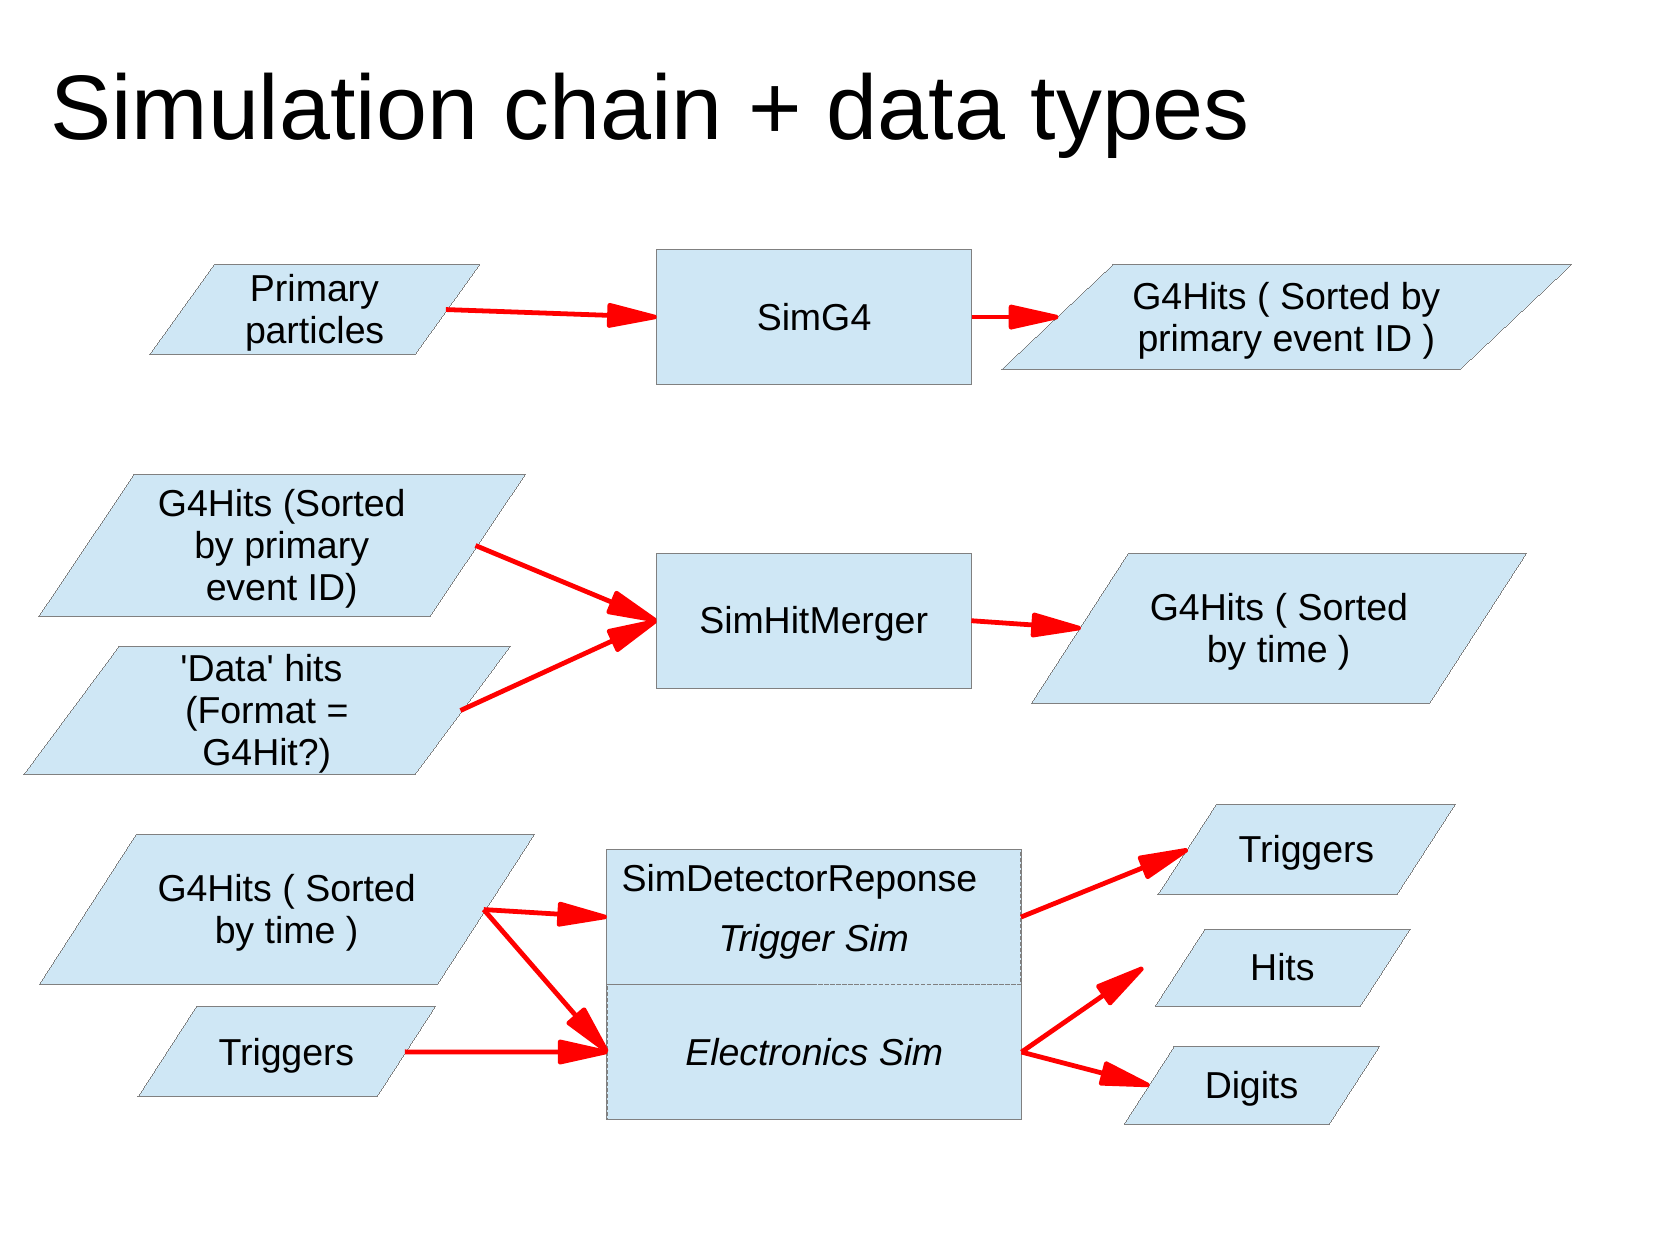

# Simulation chain + data types
SimG4
Primary particles
G4Hits ( Sorted by primary event ID )
G4Hits (Sorted by primary event ID)
SimHitMerger
G4Hits ( Sorted by time )
'Data' hits
(Format = G4Hit?)
Triggers
G4Hits ( Sorted by time )
SimDetectorReponse
Trigger Sim
Hits
Electronics Sim
Triggers
Digits